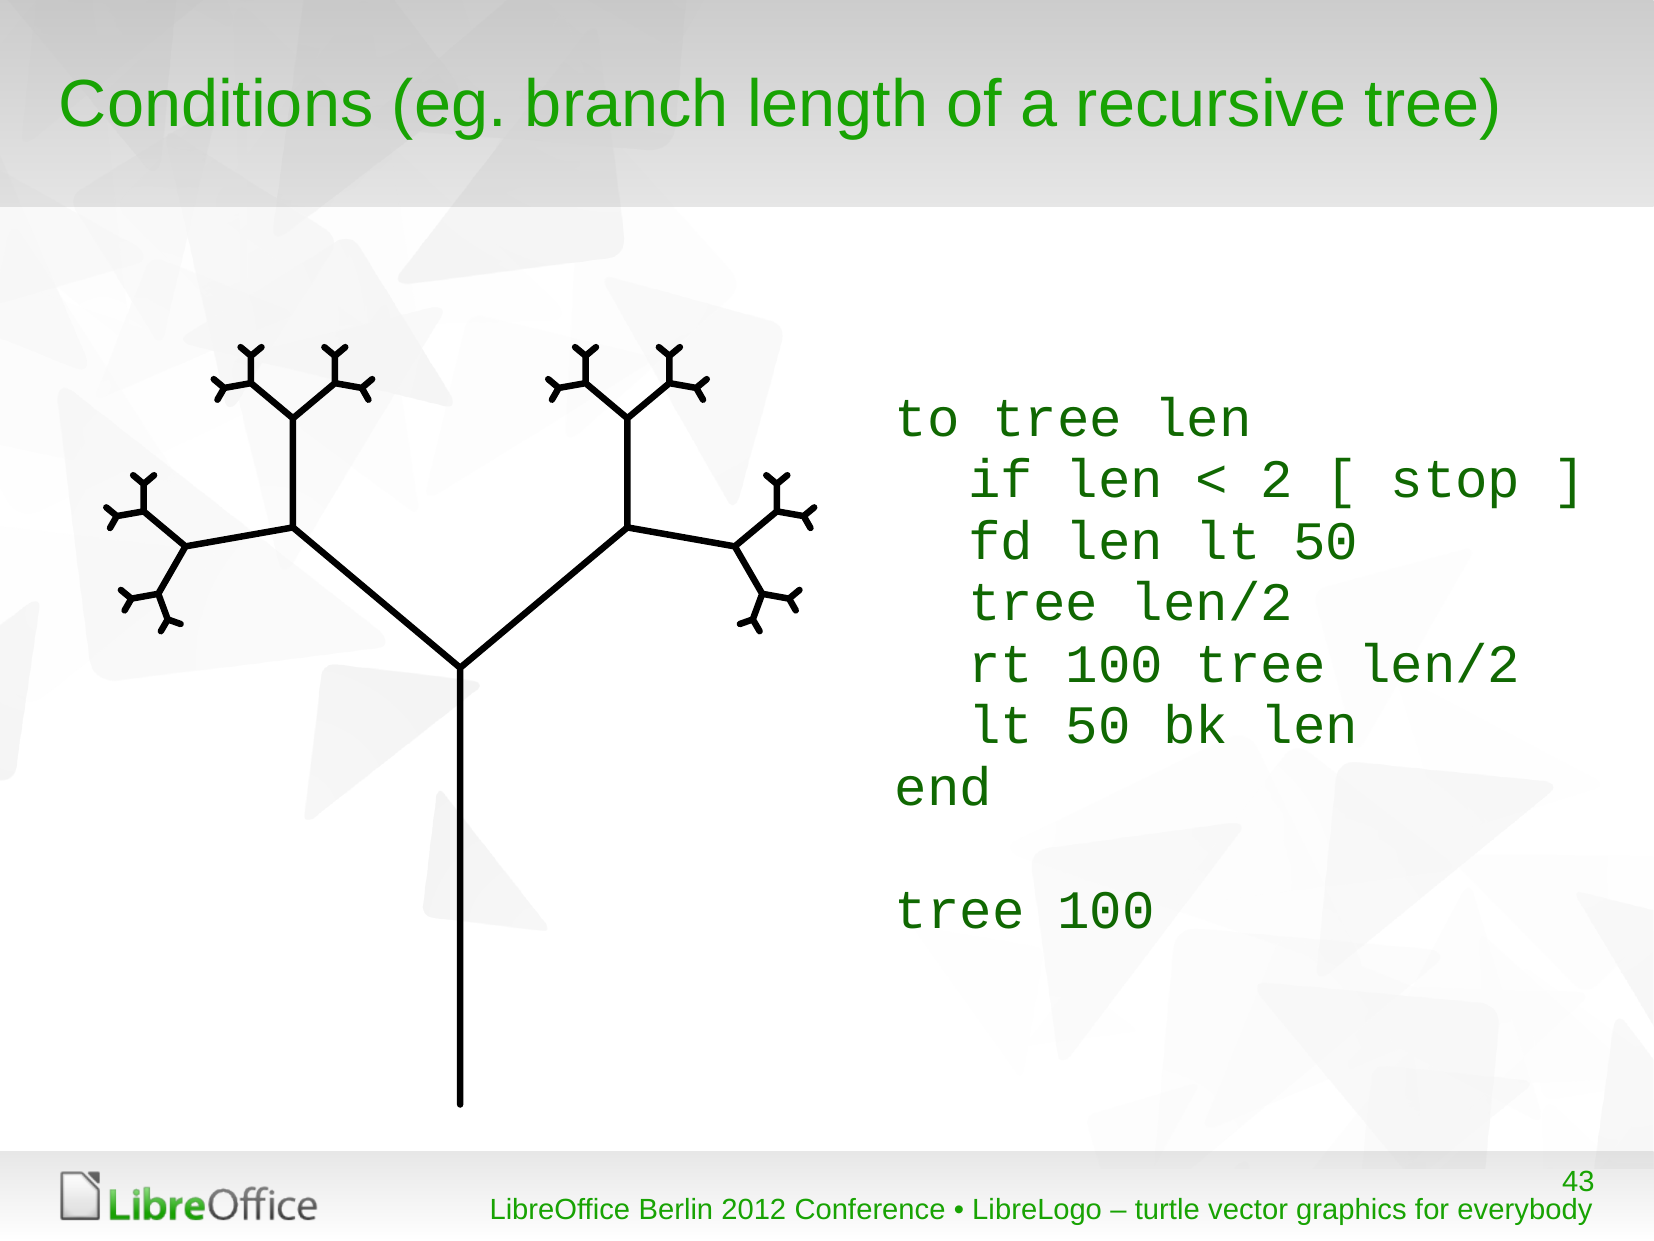

# Conditions (eg. branch length of a recursive tree)
to tree len
	if len < 2 [ stop ]
	fd len lt 50
	tree len/2
	rt 100 tree len/2
	lt 50 bk len
end
tree 100
43
LibreOffice Berlin 2012 Conference • LibreLogo – turtle vector graphics for everybody